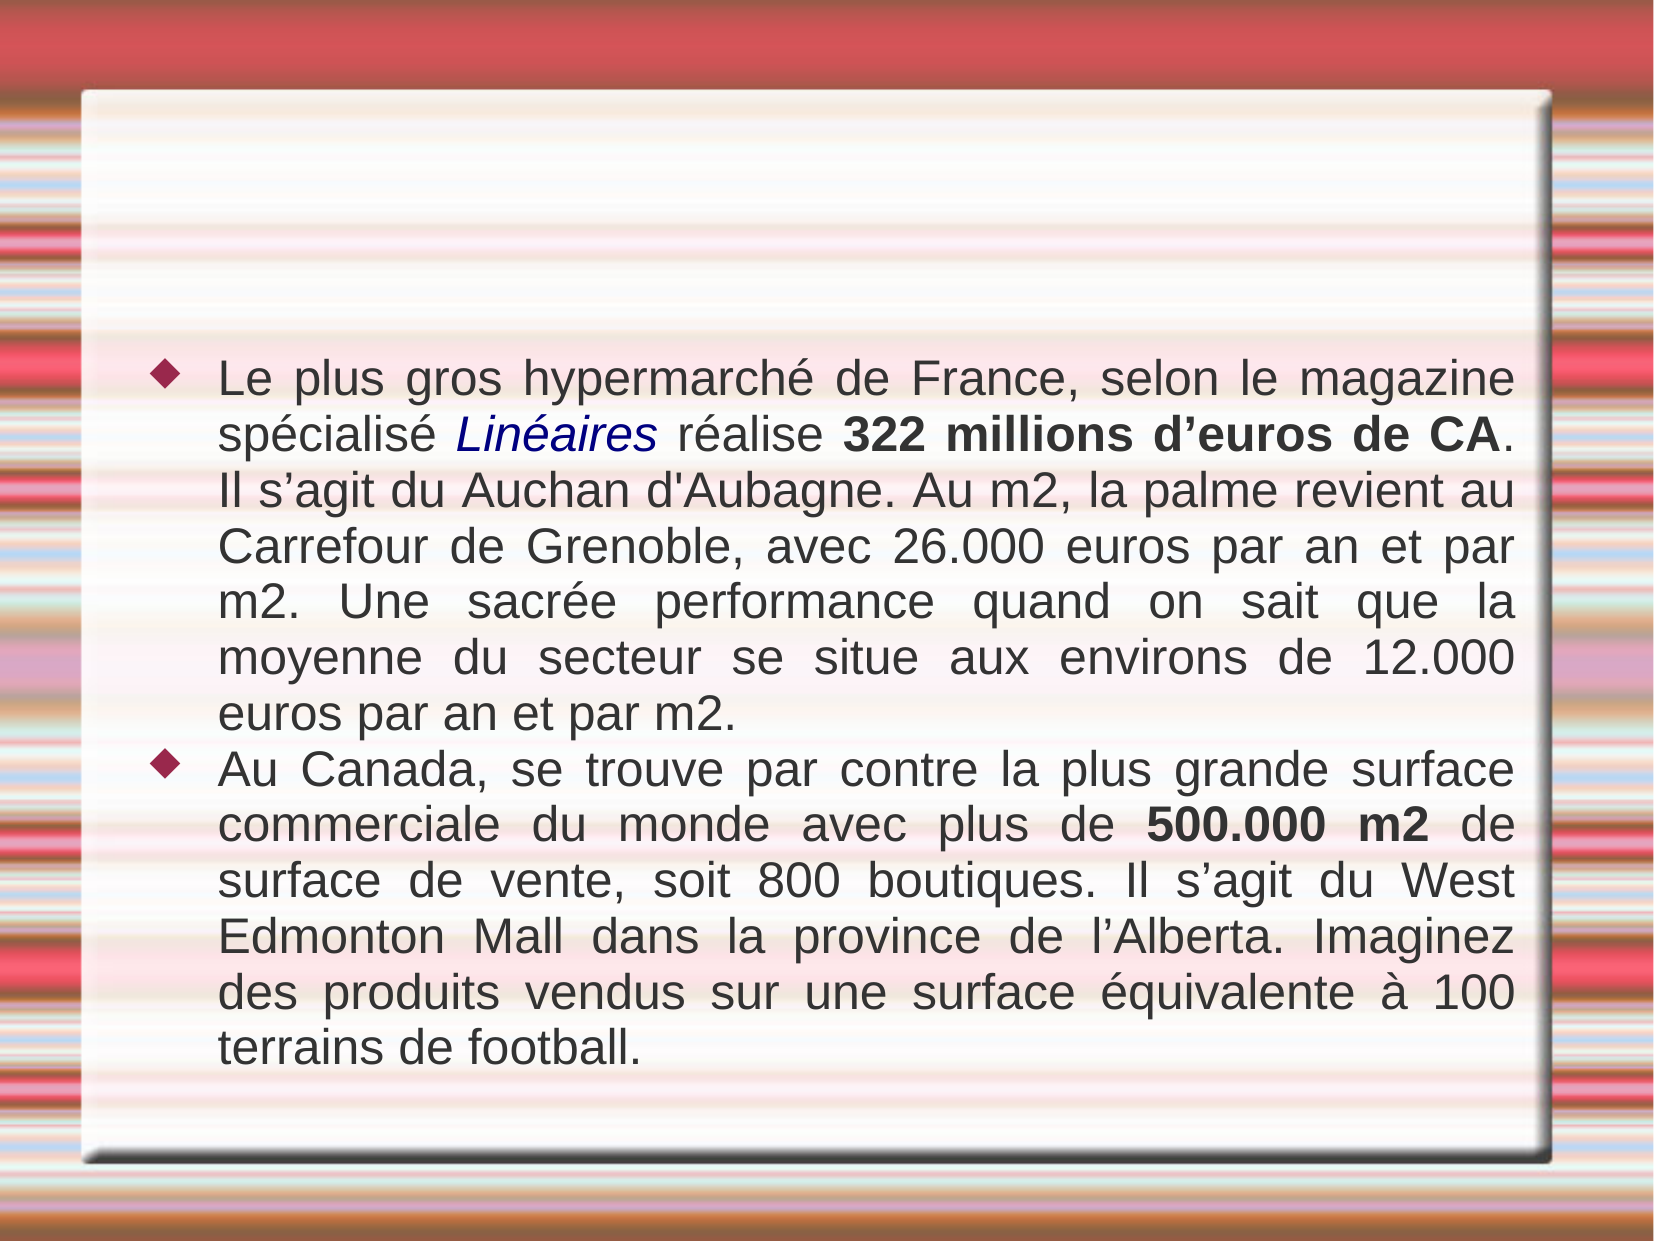

#
Le plus gros hypermarché de France, selon le magazine spécialisé Linéaires réalise 322 millions d’euros de CA. Il s’agit du Auchan d'Aubagne. Au m2, la palme revient au Carrefour de Grenoble, avec 26.000 euros par an et par m2. Une sacrée performance quand on sait que la moyenne du secteur se situe aux environs de 12.000 euros par an et par m2.
Au Canada, se trouve par contre la plus grande surface commerciale du monde avec plus de 500.000 m2 de surface de vente, soit 800 boutiques. Il s’agit du West Edmonton Mall dans la province de l’Alberta. Imaginez des produits vendus sur une surface équivalente à 100 terrains de football.